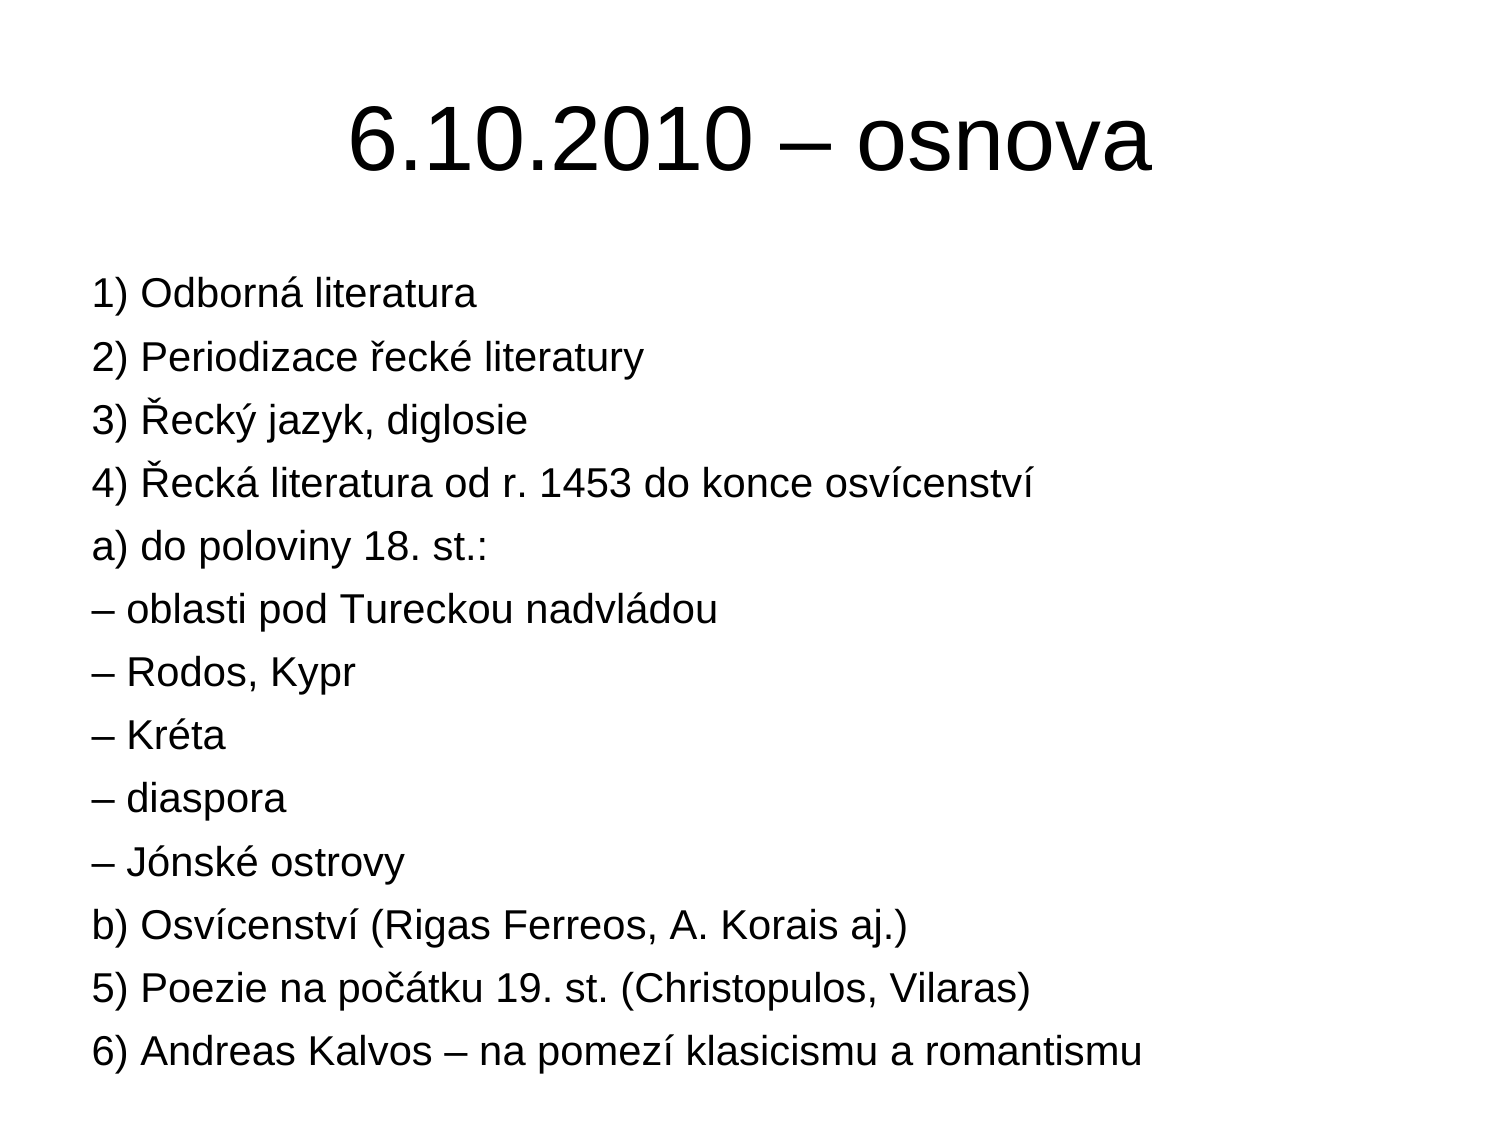

# 6.10.2010 – osnova
1) Odborná literatura
2) Periodizace řecké literatury
3) Řecký jazyk, diglosie
4) Řecká literatura od r. 1453 do konce osvícenství
a) do poloviny 18. st.:
– oblasti pod Tureckou nadvládou
– Rodos, Kypr
– Kréta
– diaspora
– Jónské ostrovy
b) Osvícenství (Rigas Ferreos, A. Korais aj.)
5) Poezie na počátku 19. st. (Christopulos, Vilaras)
6) Andreas Kalvos – na pomezí klasicismu a romantismu